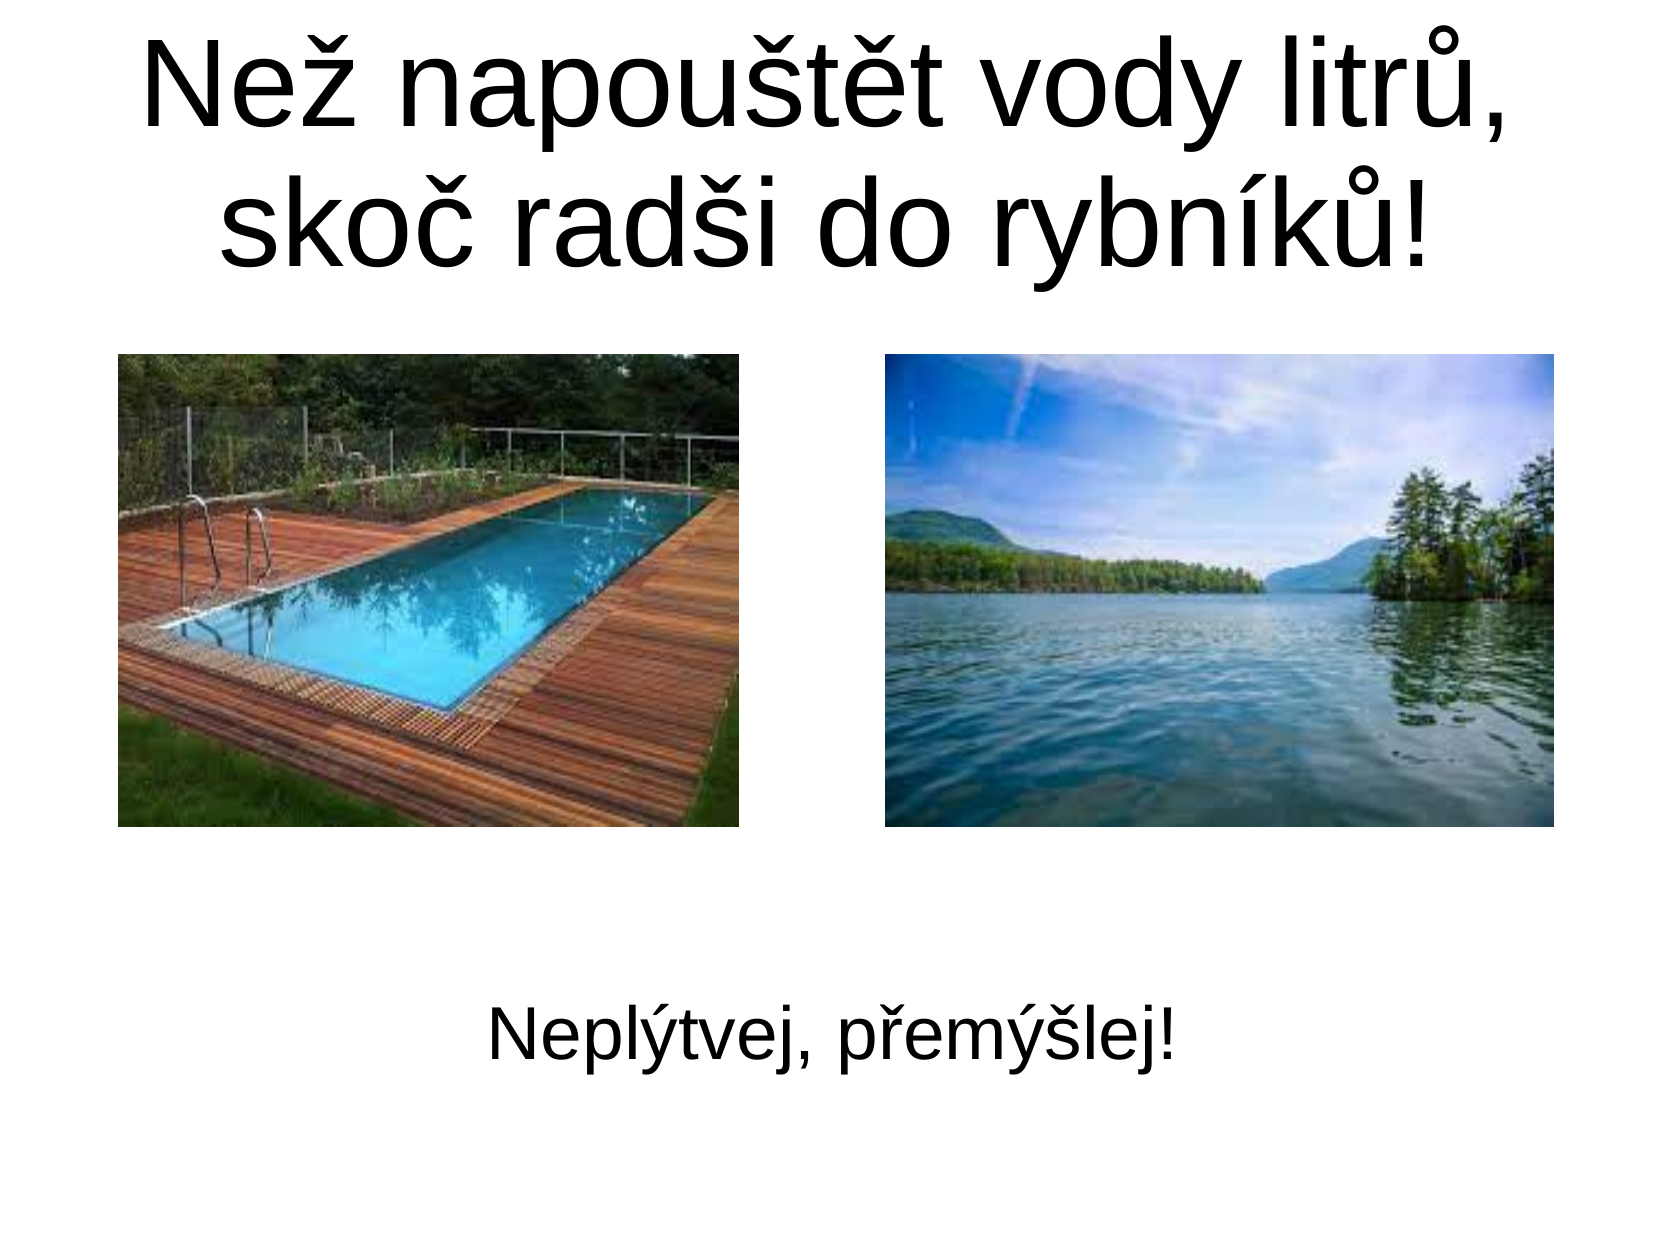

# Než napouštět vody litrů, skoč radši do rybníků!
Neplýtvej, přemýšlej!